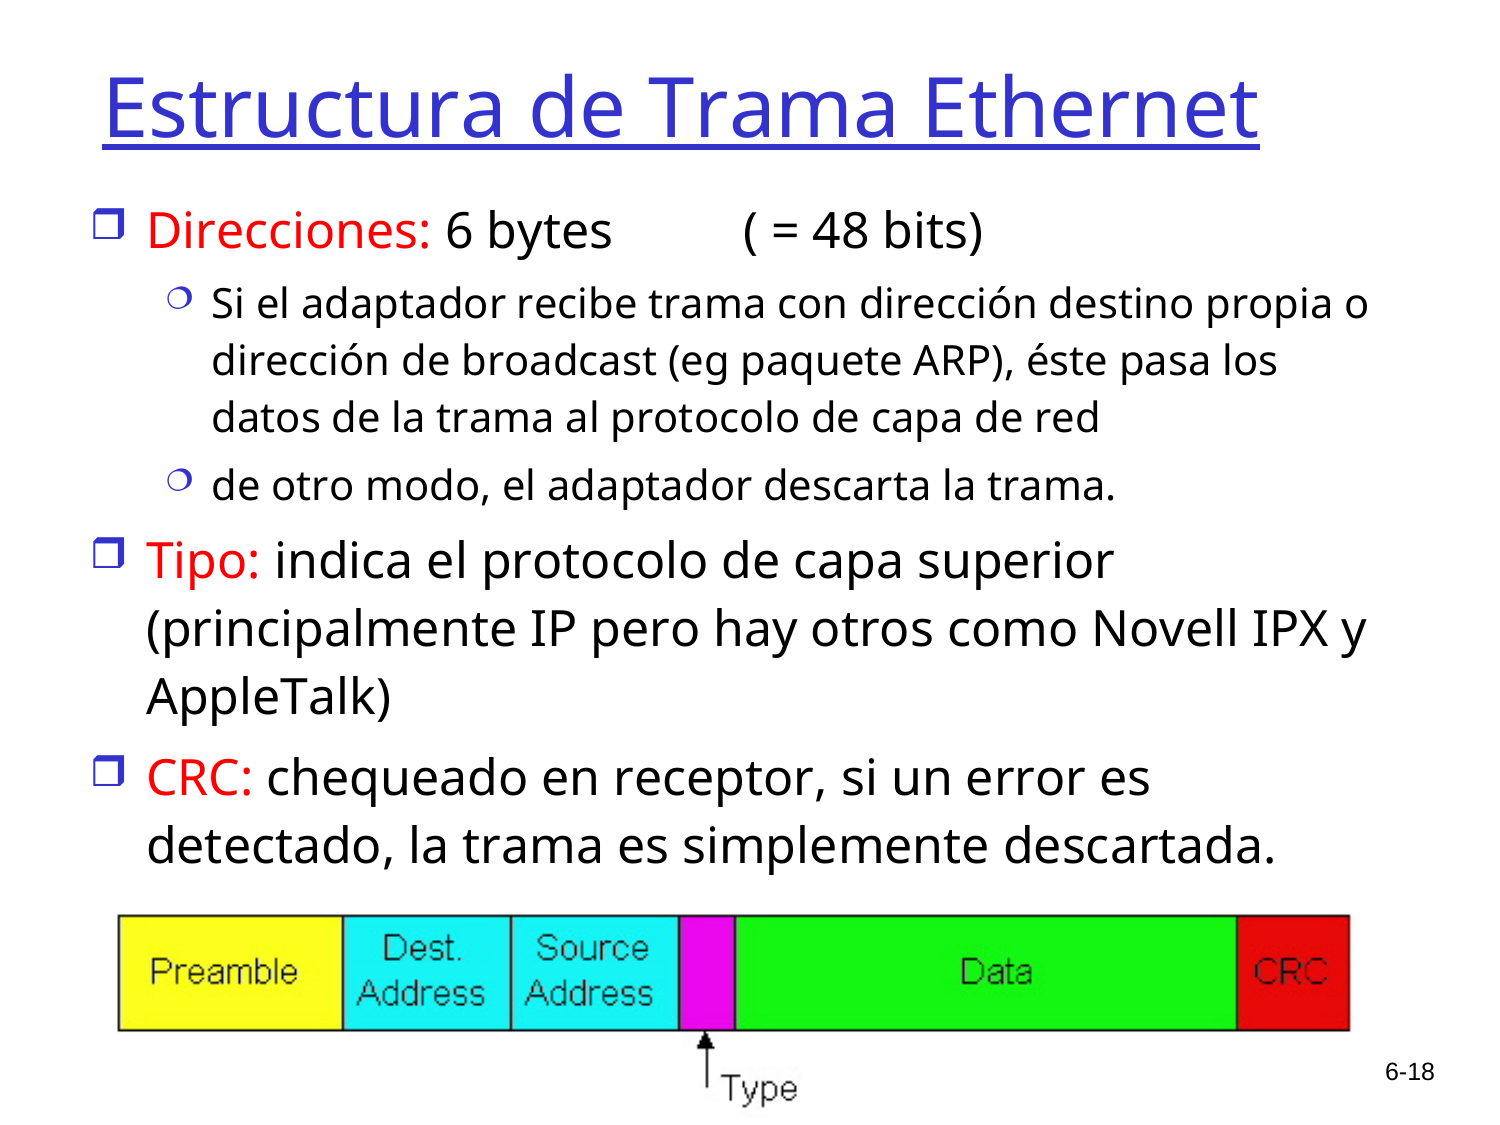

# Estructura de Trama Ethernet
Direcciones: 6 bytes ( = 48 bits)
Si el adaptador recibe trama con dirección destino propia o dirección de broadcast (eg paquete ARP), éste pasa los datos de la trama al protocolo de capa de red
de otro modo, el adaptador descarta la trama.
Tipo: indica el protocolo de capa superior (principalmente IP pero hay otros como Novell IPX y AppleTalk)
CRC: chequeado en receptor, si un error es detectado, la trama es simplemente descartada.
18